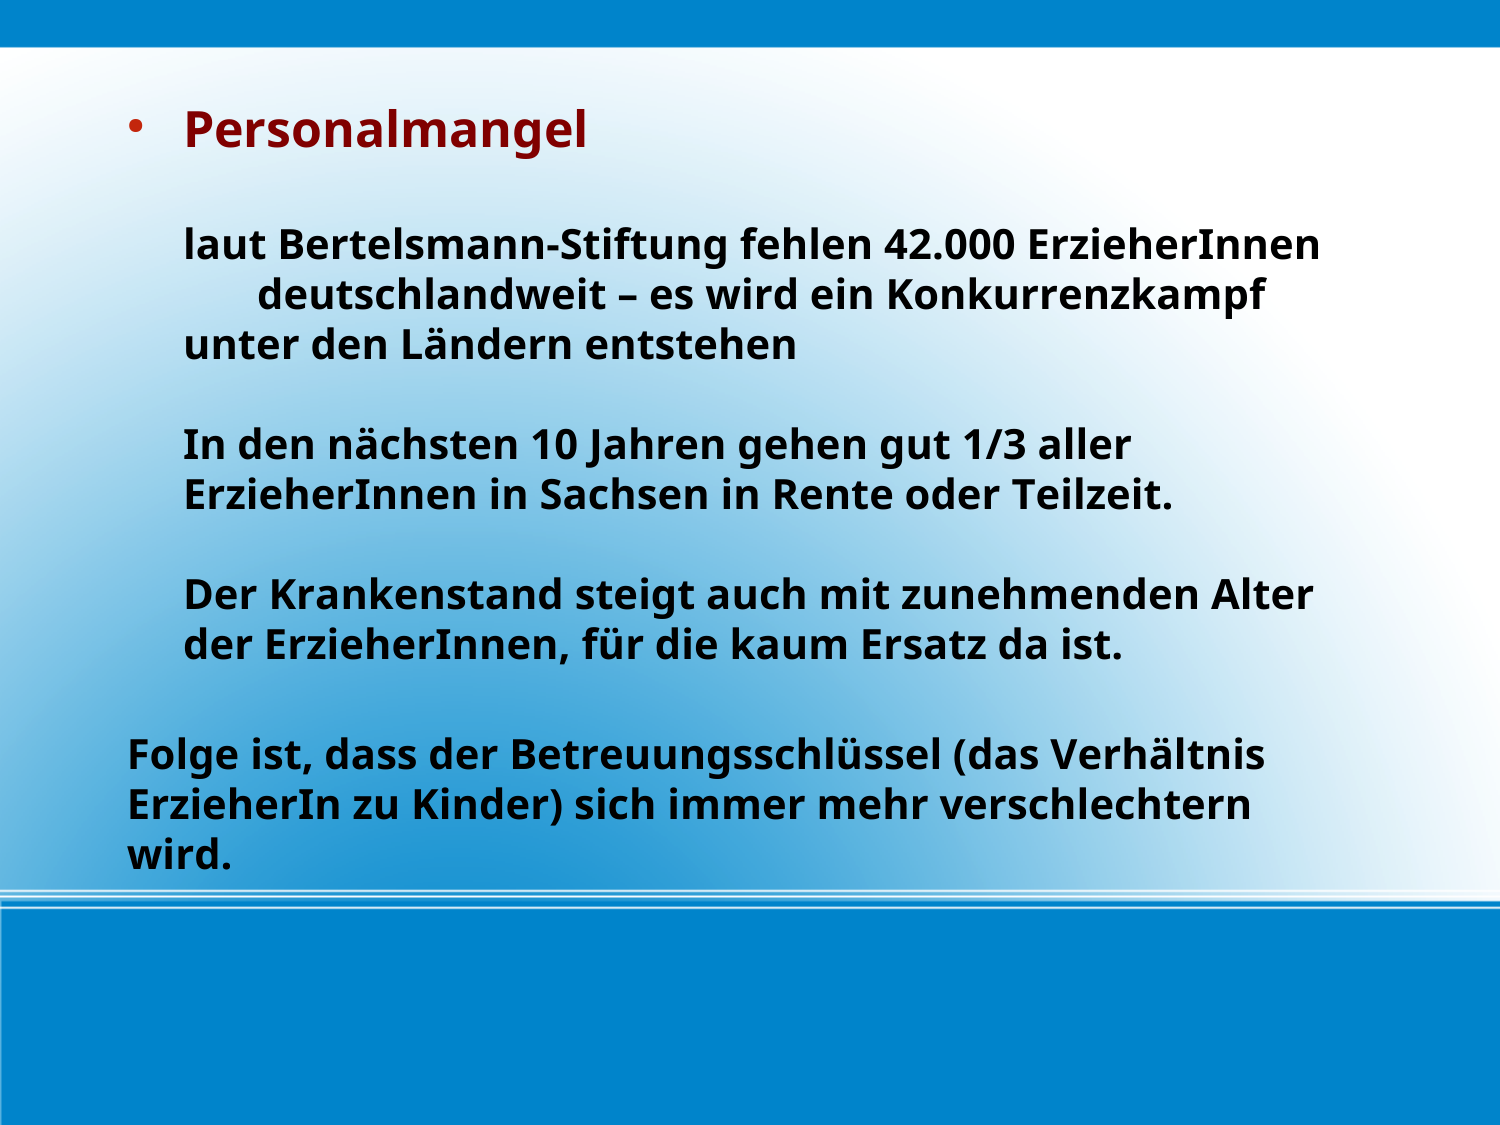

# Personalmangel
laut Bertelsmann-Stiftung fehlen 42.000 ErzieherInnen 	deutschlandweit – es wird ein Konkurrenzkampf unter den Ländern entstehen
In den nächsten 10 Jahren gehen gut 1/3 aller 		ErzieherInnen in Sachsen in Rente oder Teilzeit.
Der Krankenstand steigt auch mit zunehmenden Alter der ErzieherInnen, für die kaum Ersatz da ist.
Folge ist, dass der Betreuungsschlüssel (das Verhältnis ErzieherIn zu Kinder) sich immer mehr verschlechtern wird.